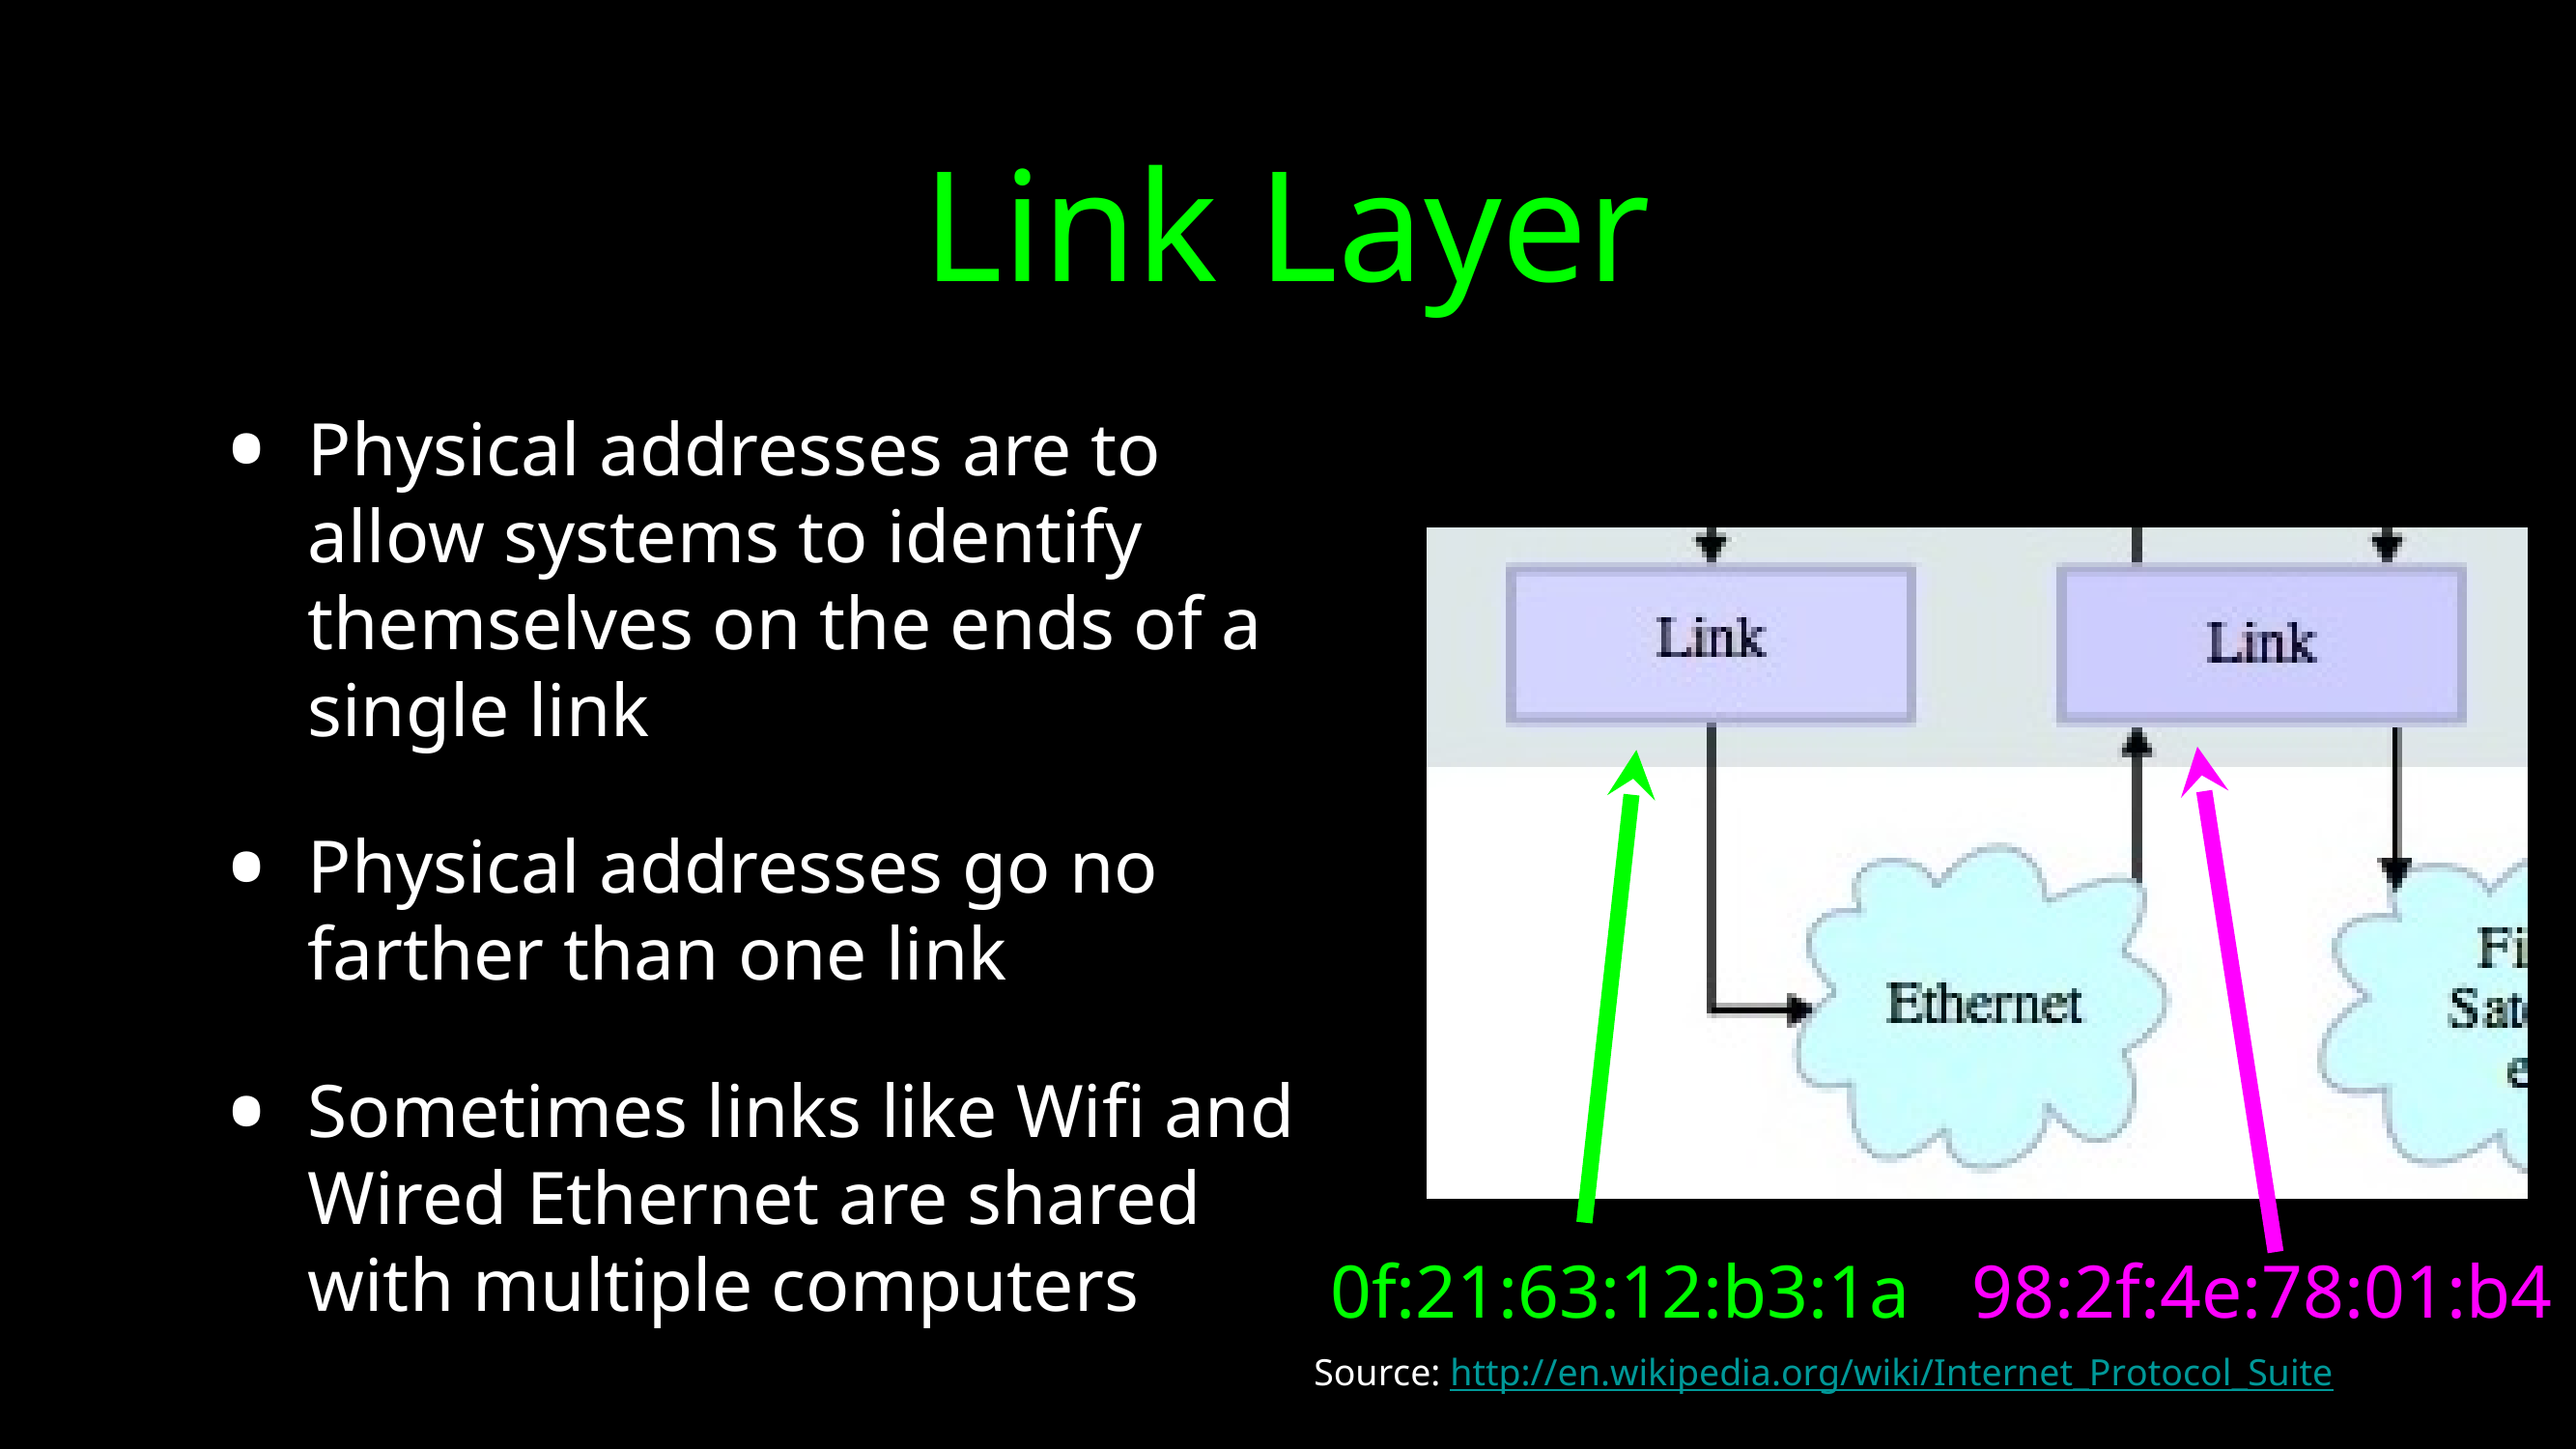

# Link Layer
Physical addresses are to allow systems to identify themselves on the ends of a single link
Physical addresses go no farther than one link
Sometimes links like Wifi and Wired Ethernet are shared with multiple computers
0f:21:63:12:b3:1a
98:2f:4e:78:01:b4
Source: http://en.wikipedia.org/wiki/Internet_Protocol_Suite